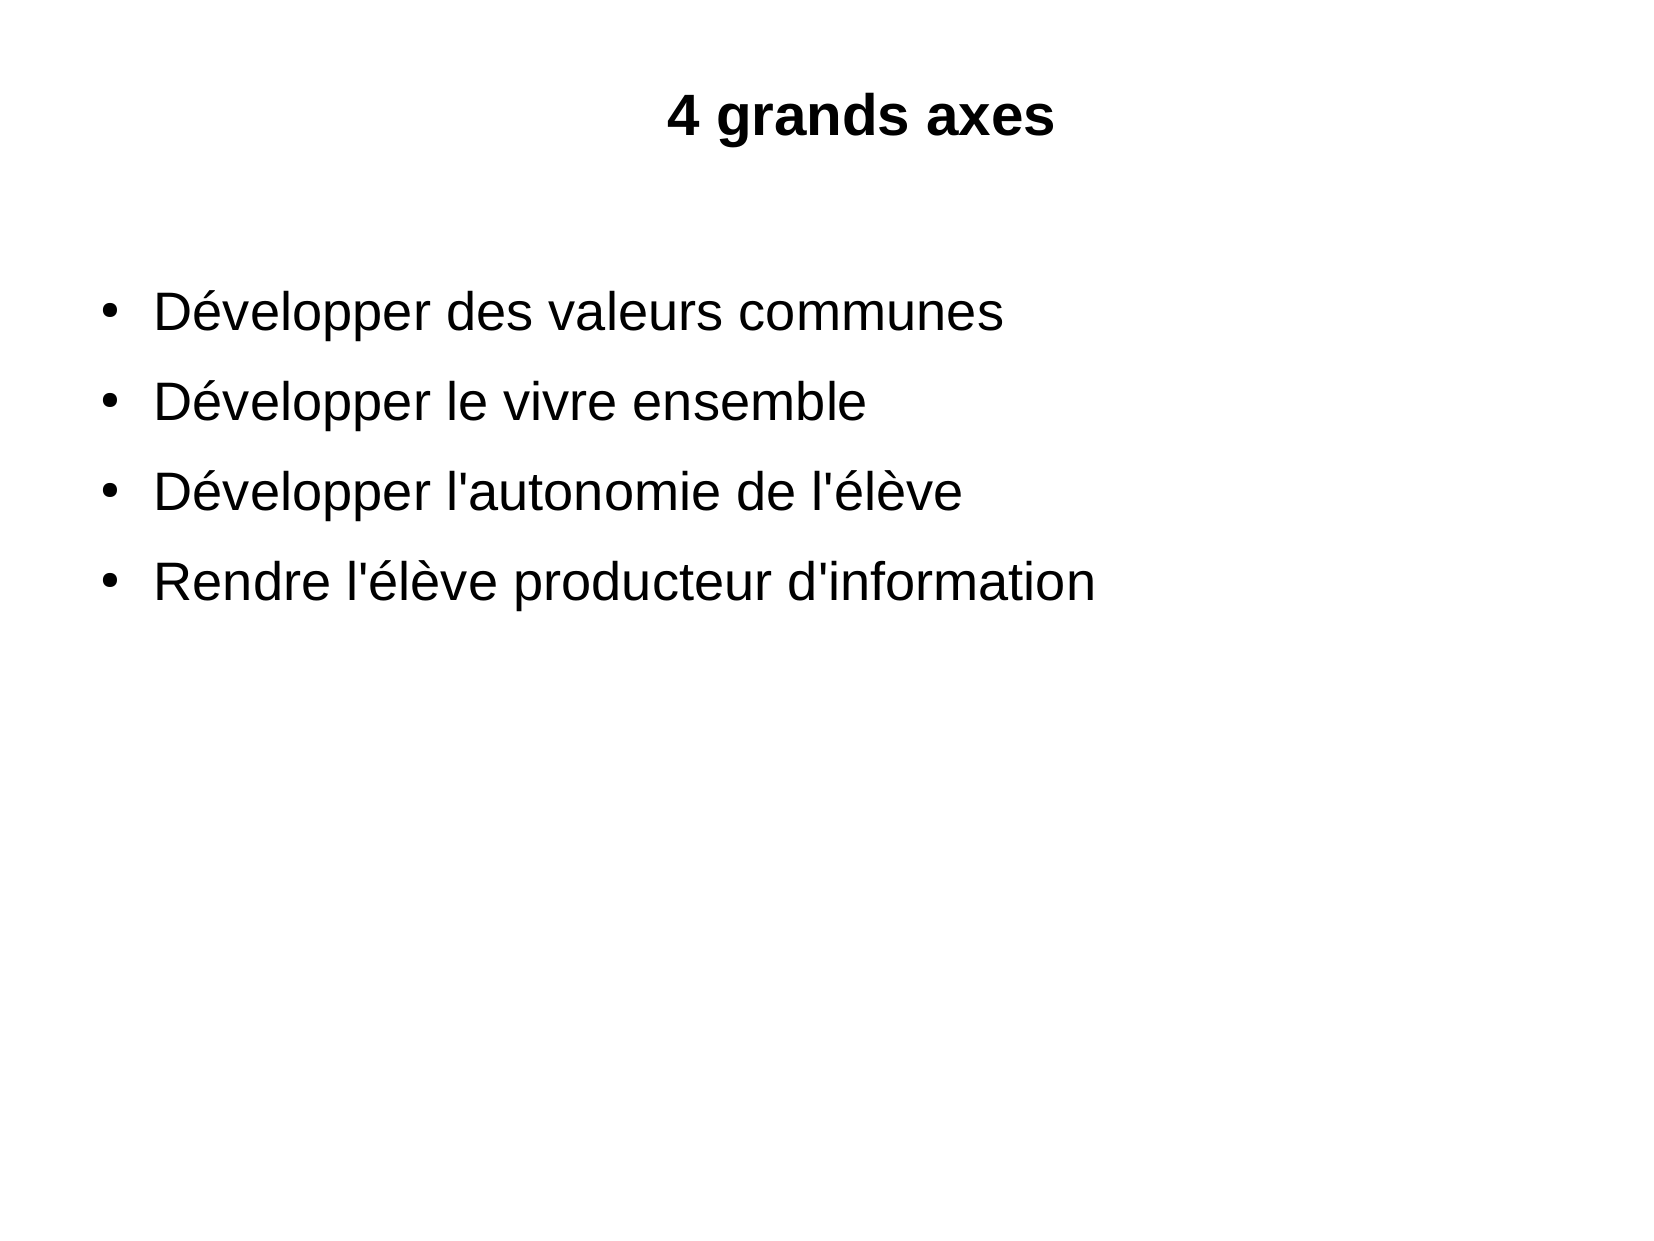

# 4 grands axes
Développer des valeurs communes
Développer le vivre ensemble
Développer l'autonomie de l'élève
Rendre l'élève producteur d'information